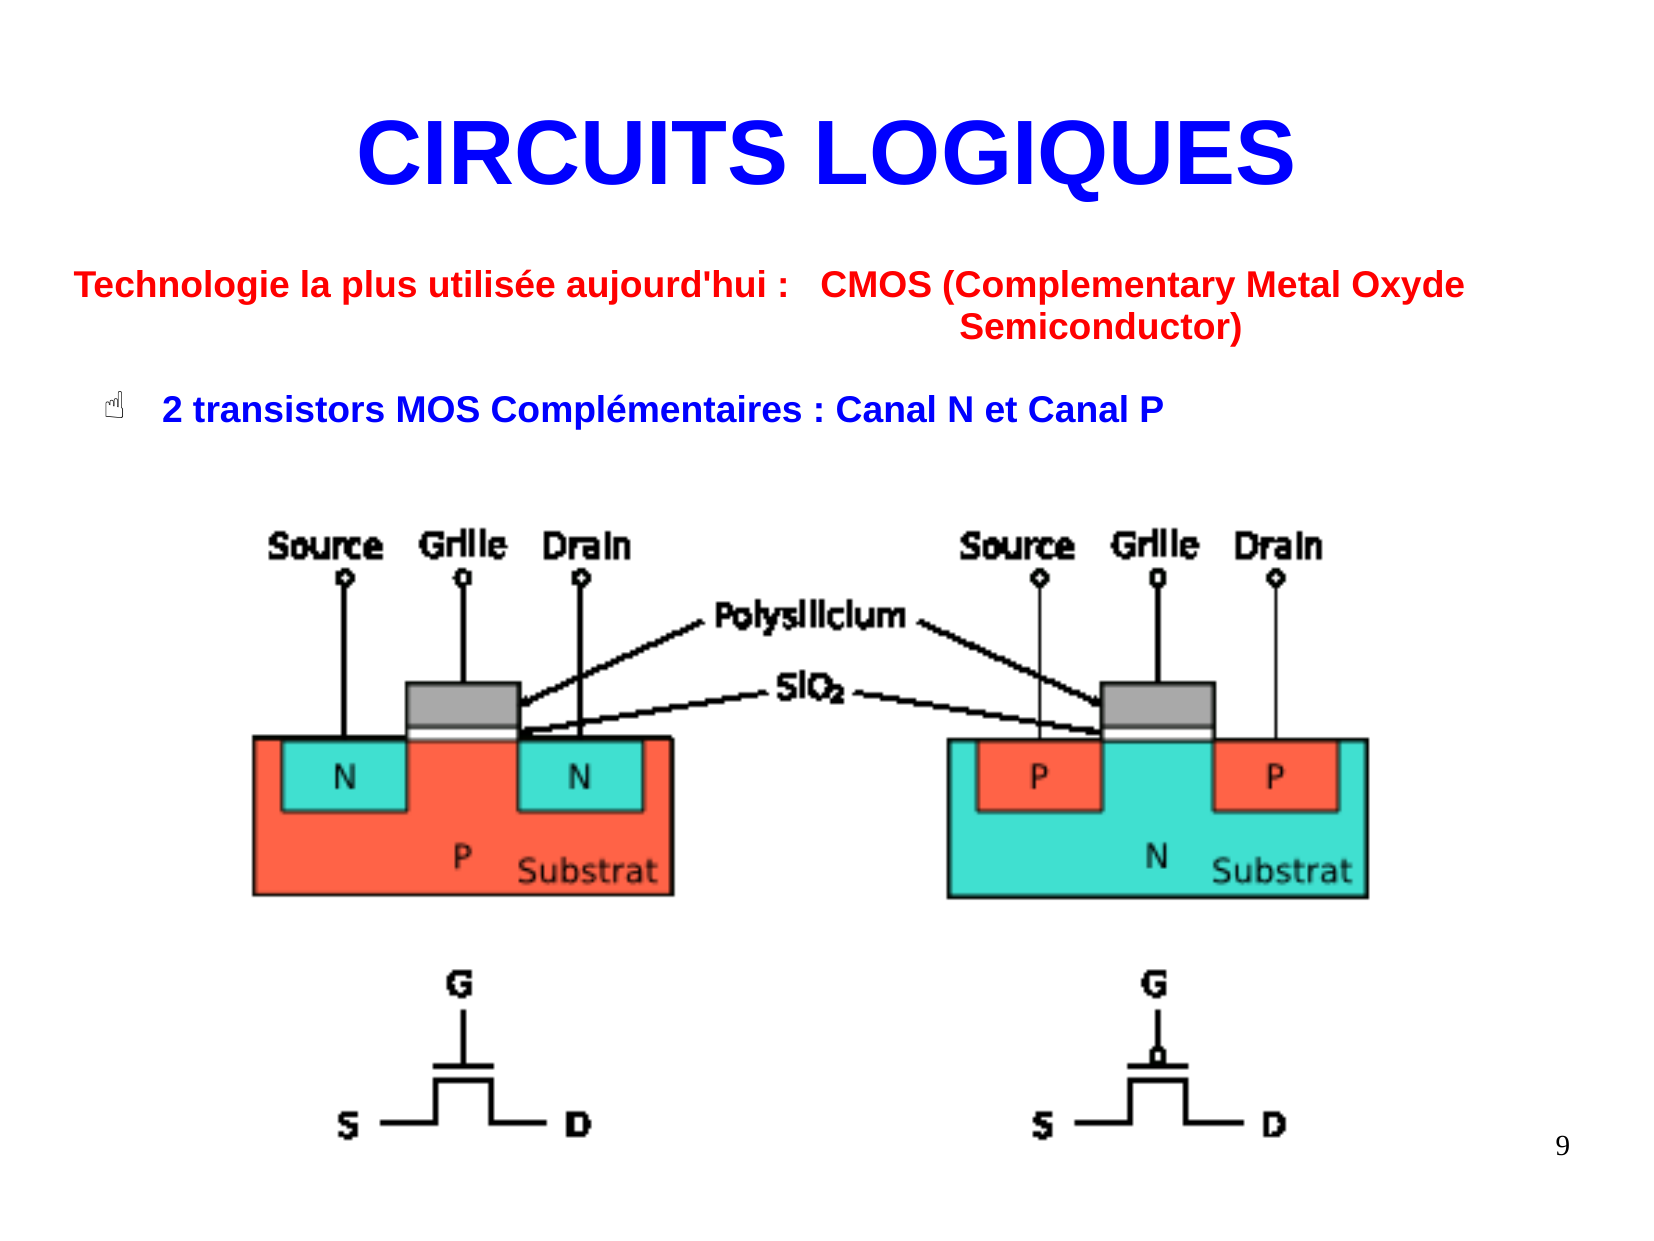

# CIRCUITS LOGIQUES
Technologie la plus utilisée aujourd'hui : CMOS (Complementary Metal Oxyde
											 	Semiconductor)
2 transistors MOS Complémentaires : Canal N et Canal P
9